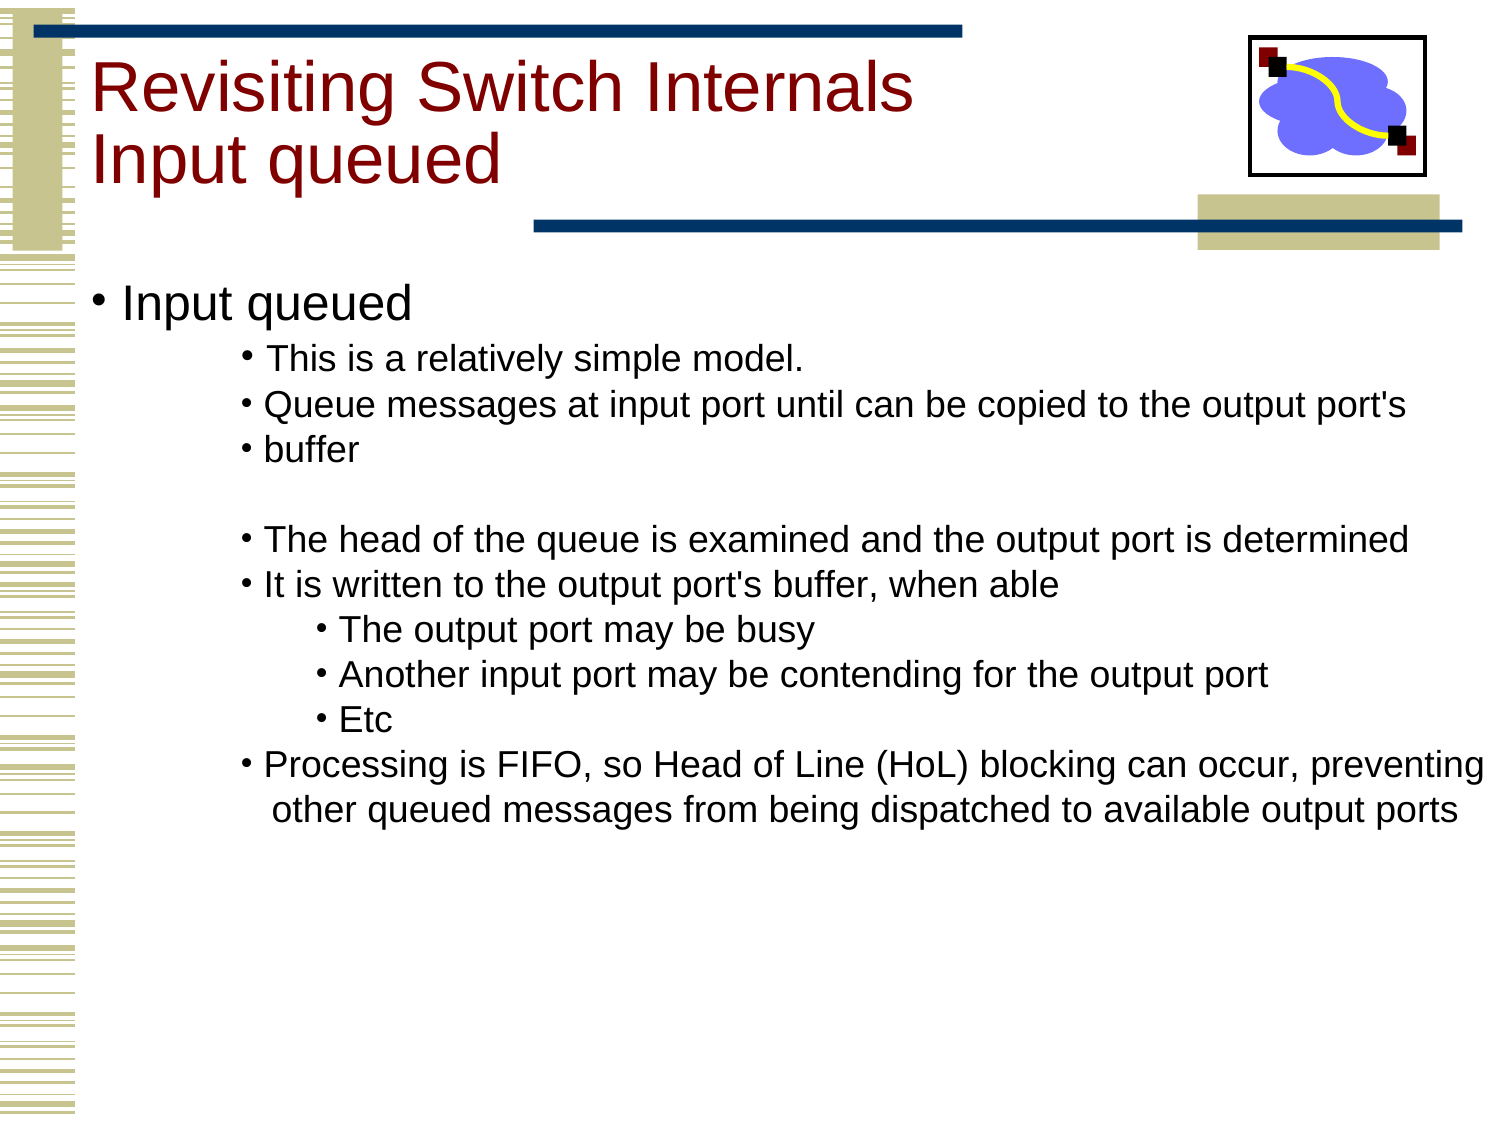

# Revisiting Switch Internals Input queued
 Input queued
 This is a relatively simple model.
 Queue messages at input port until can be copied to the output port's
 buffer
 The head of the queue is examined and the output port is determined
 It is written to the output port's buffer, when able
 The output port may be busy
 Another input port may be contending for the output port
 Etc
 Processing is FIFO, so Head of Line (HoL) blocking can occur, preventing other queued messages from being dispatched to available output ports